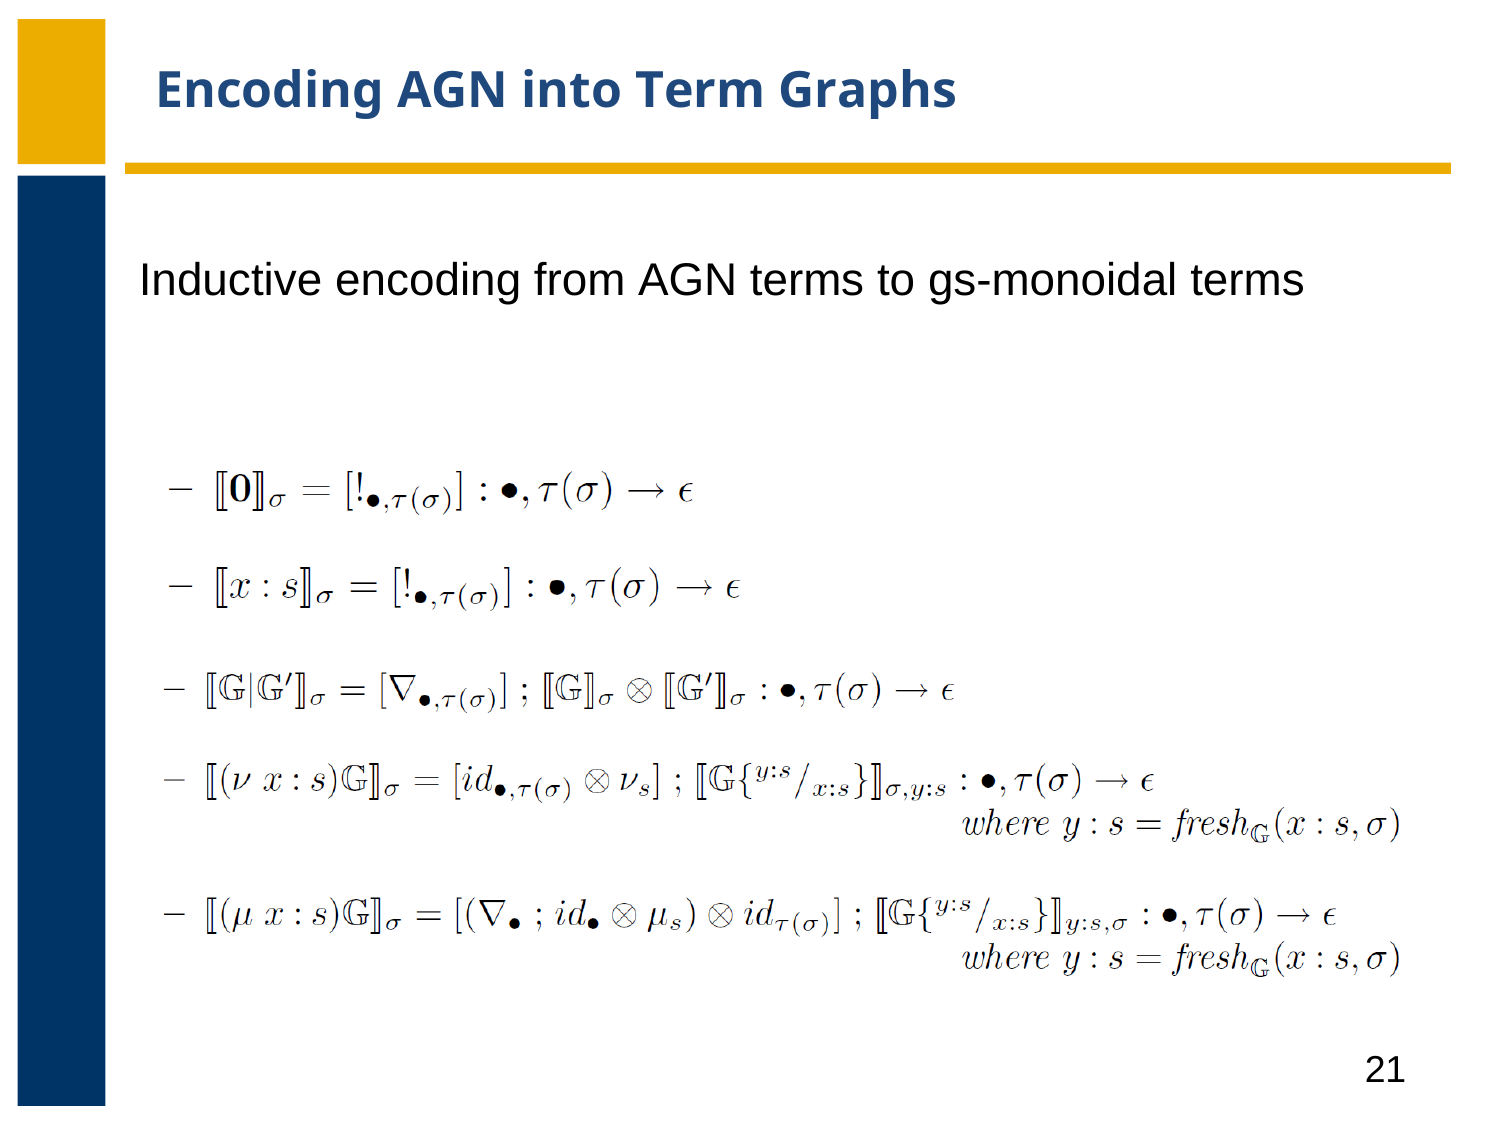

# Encoding AGN into Term Graphs
Inductive encoding from AGN terms to gs-monoidal terms
21